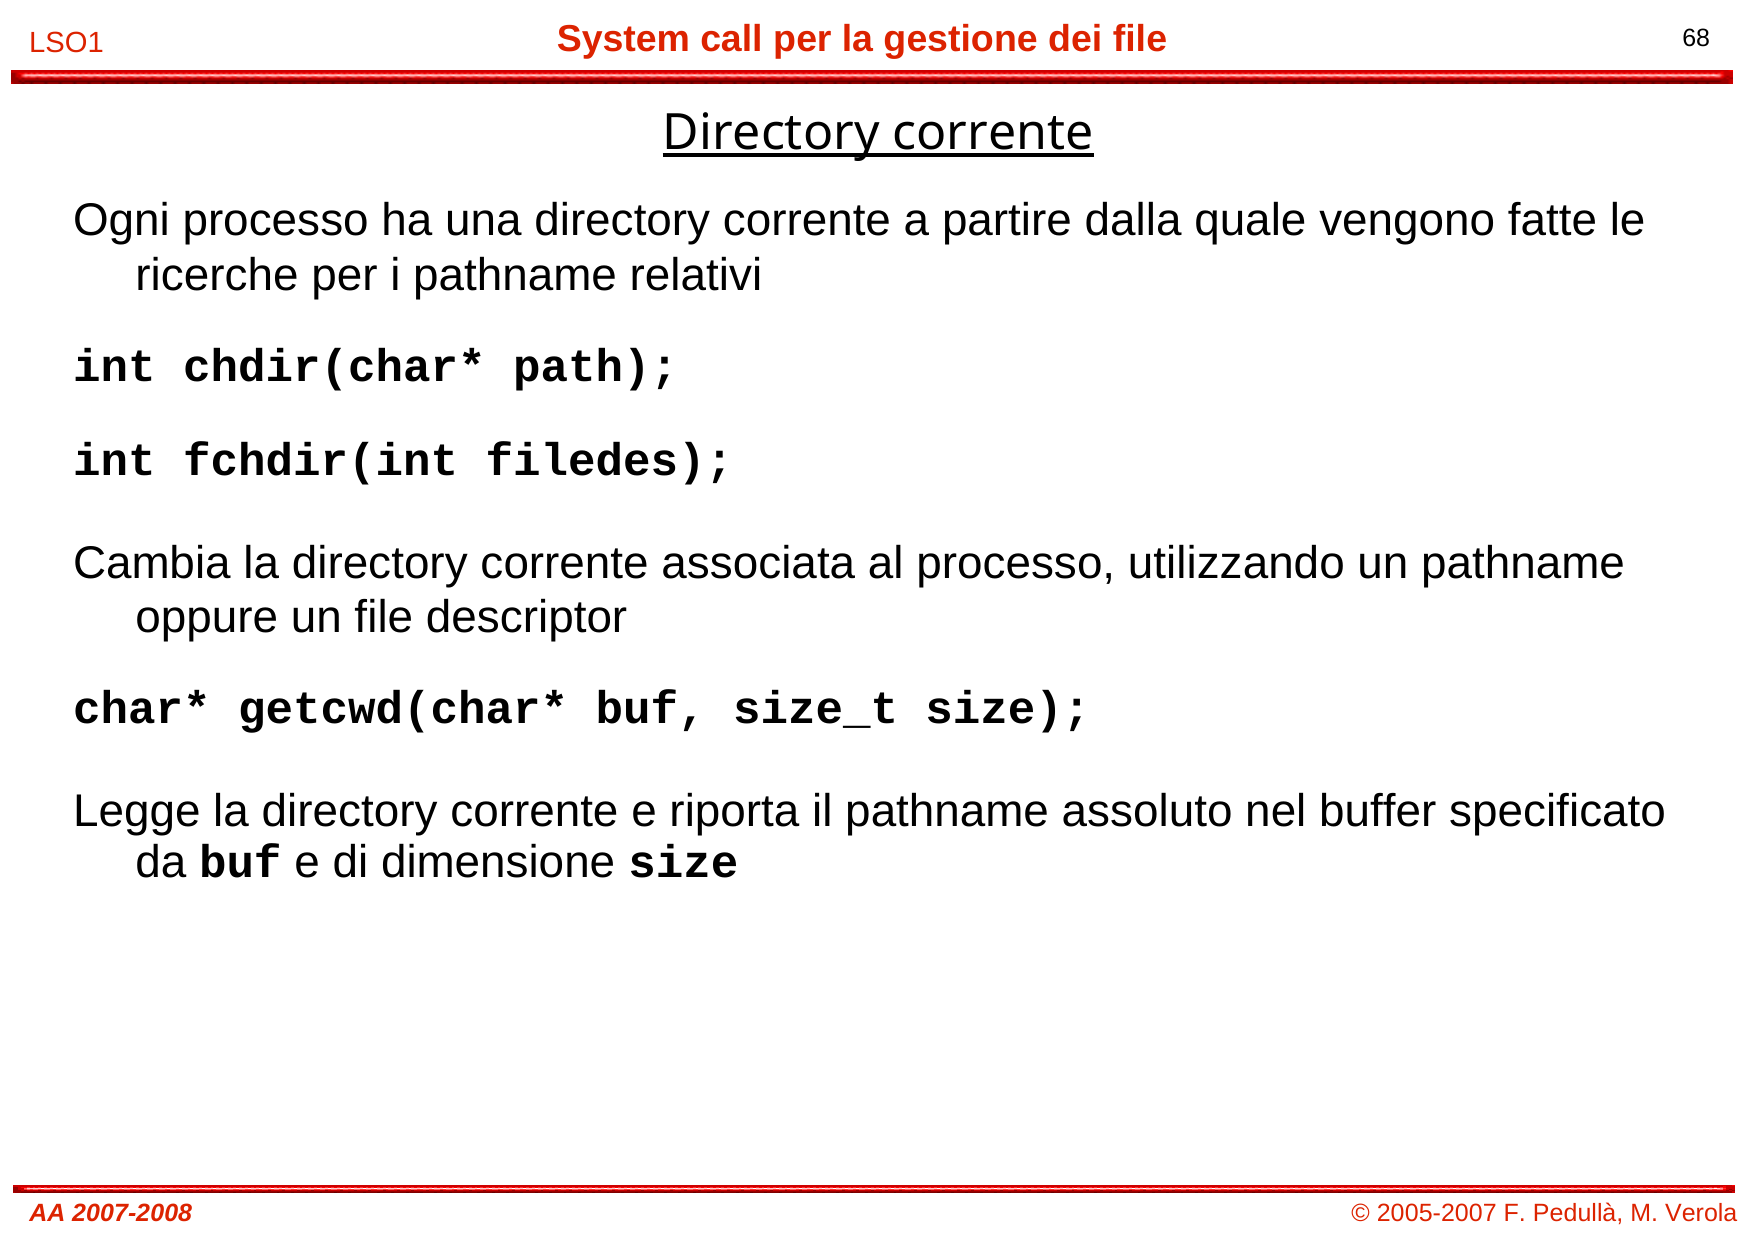

Directory corrente
# Ogni processo ha una directory corrente a partire dalla quale vengono fatte le ricerche per i pathname relativi
int chdir(char* path);
int fchdir(int filedes);
Cambia la directory corrente associata al processo, utilizzando un pathname oppure un file descriptor
char* getcwd(char* buf, size_t size);
Legge la directory corrente e riporta il pathname assoluto nel buffer specificato da buf e di dimensione size